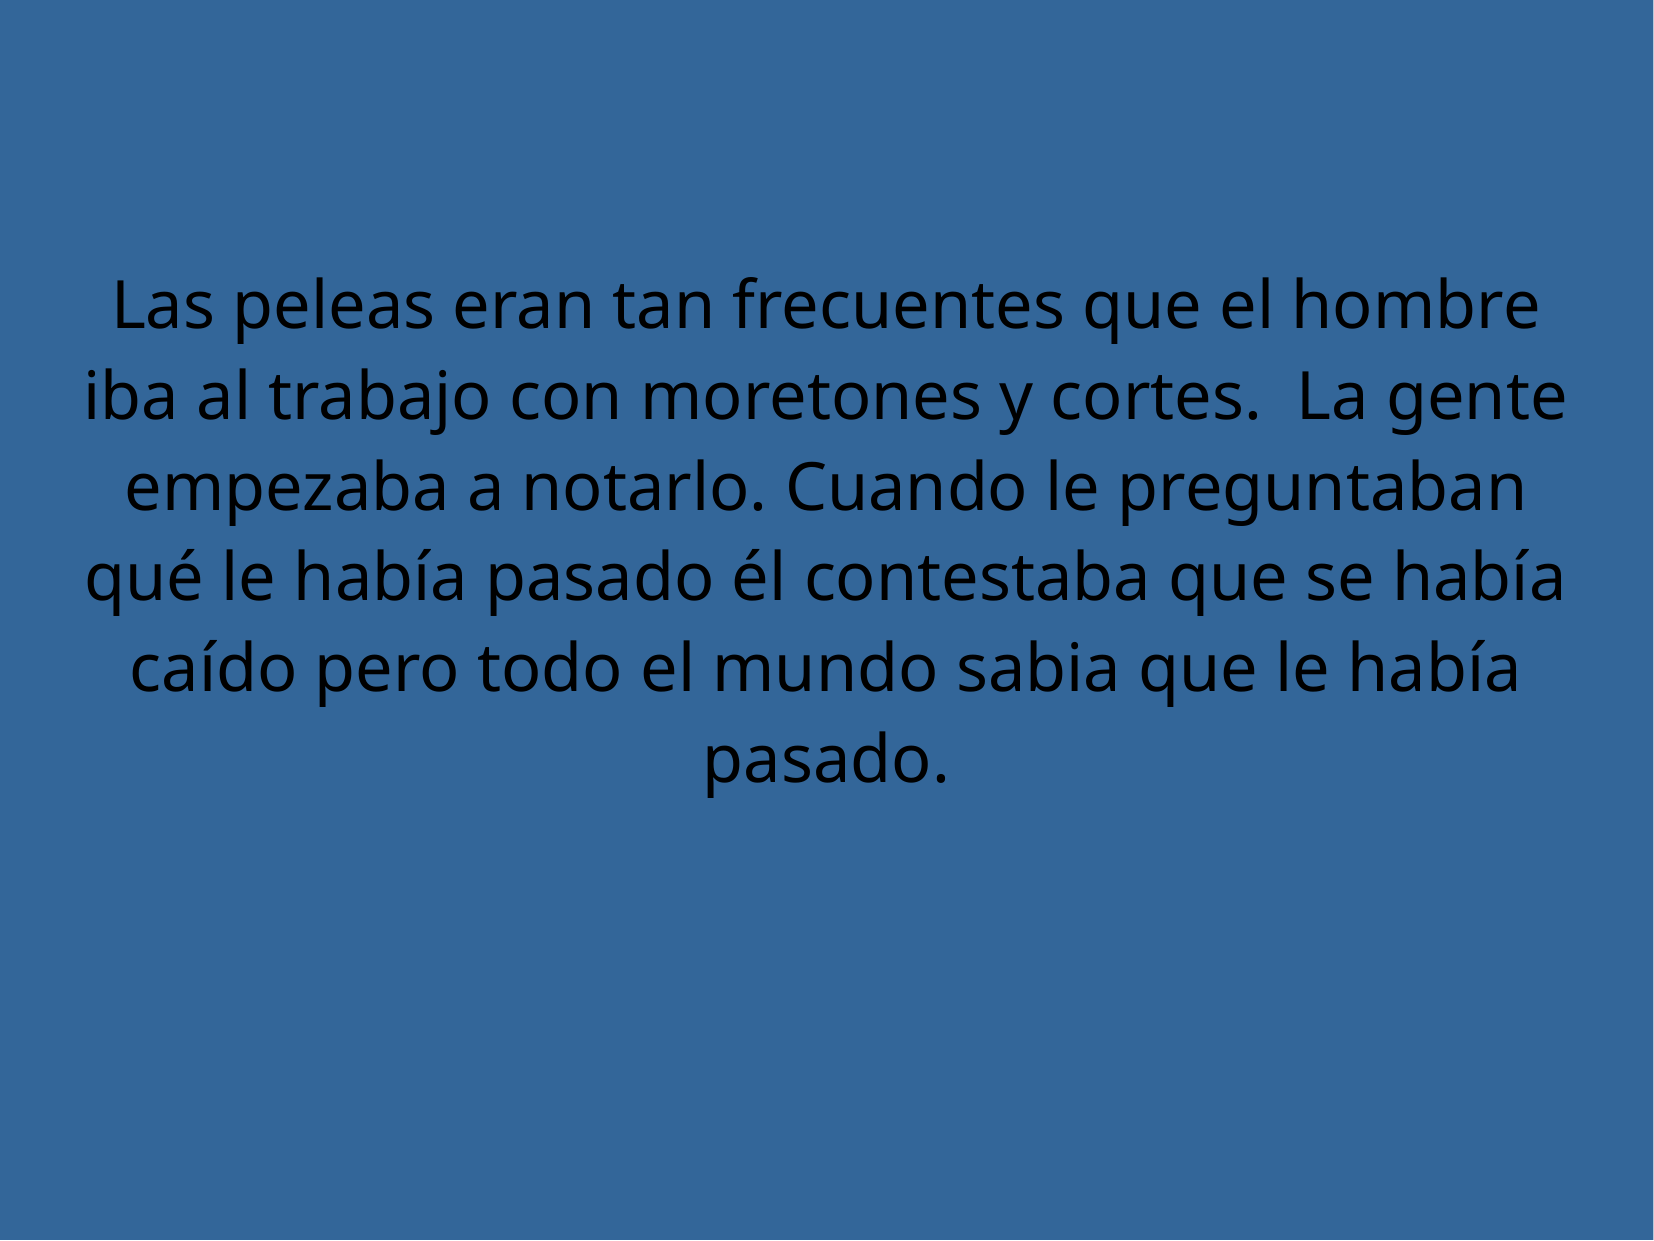

# Las peleas eran tan frecuentes que el hombre iba al trabajo con moretones y cortes. La gente empezaba a notarlo. Cuando le preguntaban qué le había pasado él contestaba que se había
caído pero todo el mundo sabia que le había pasado.